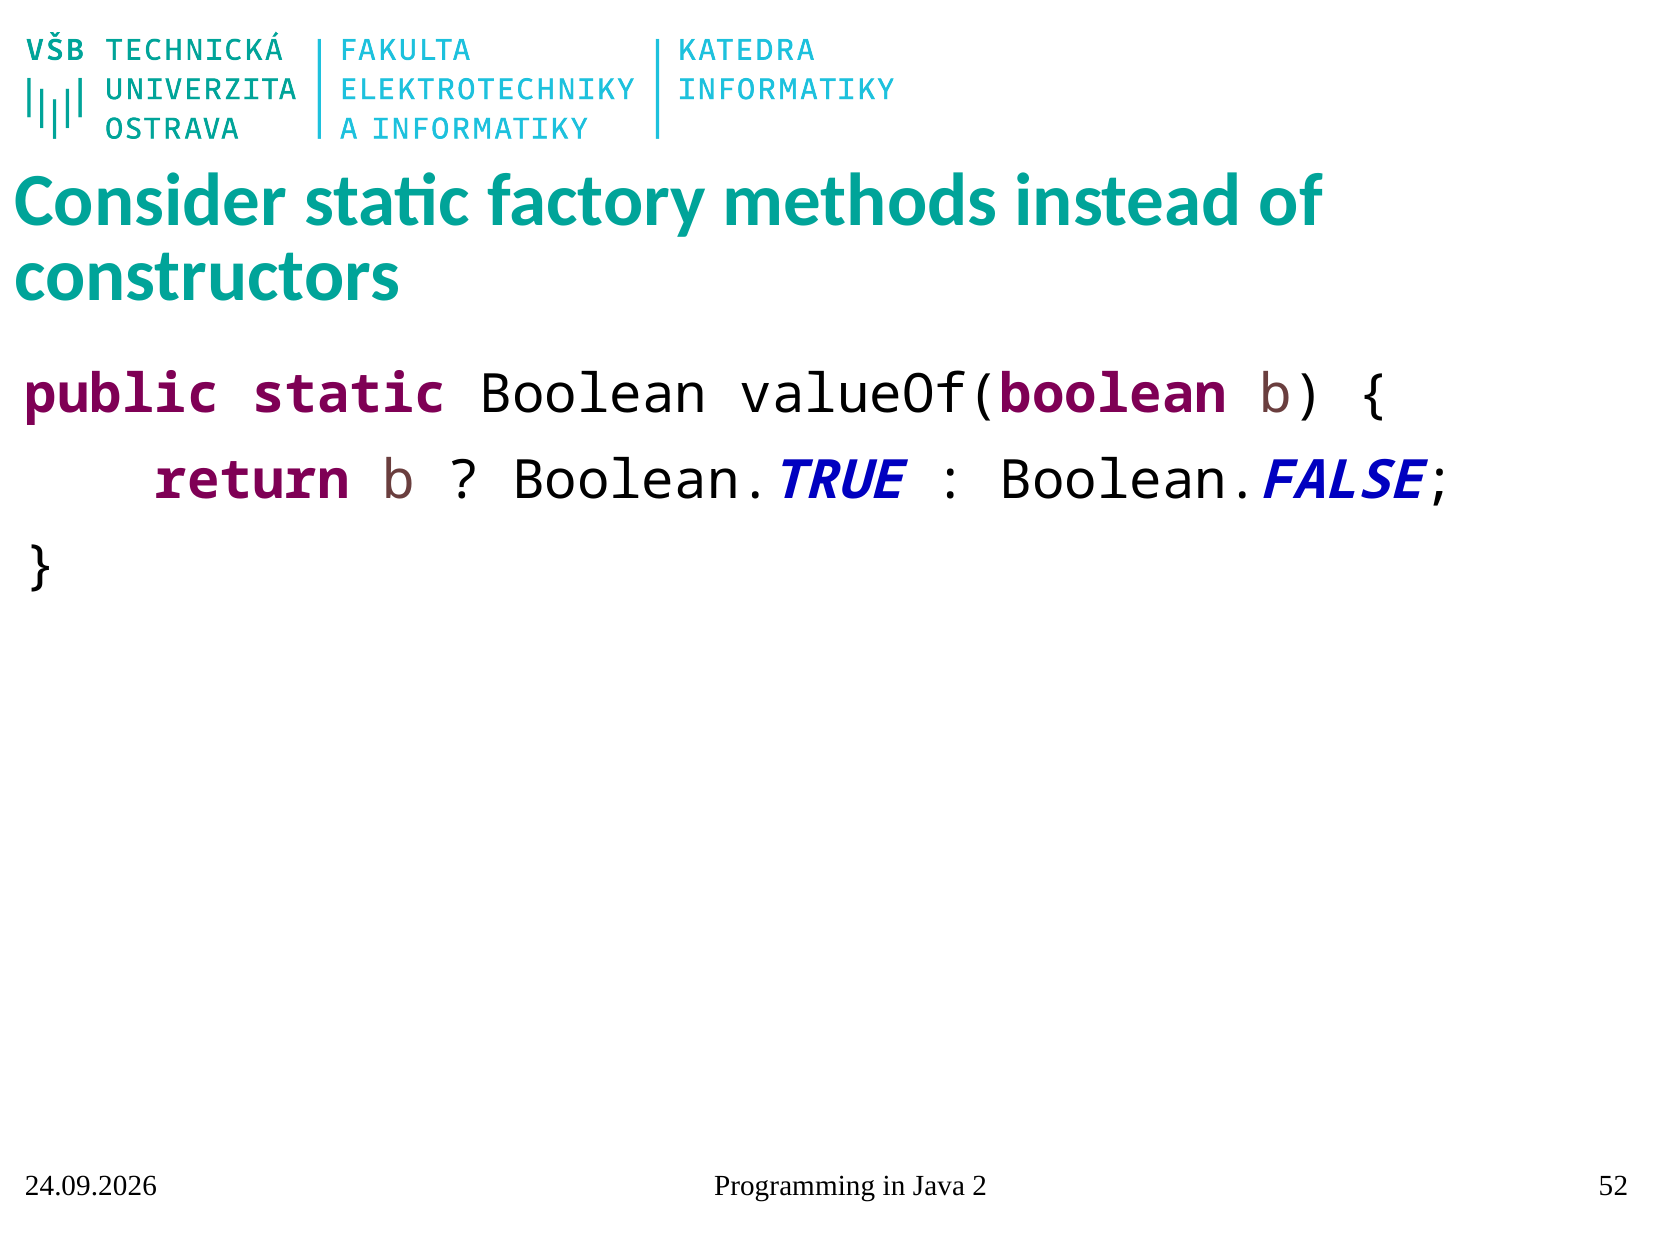

# Consider static factory methods instead of constructors
public static Boolean valueOf(boolean b) {
 return b ? Boolean.TRUE : Boolean.FALSE;
}
Programming in Java 2
52